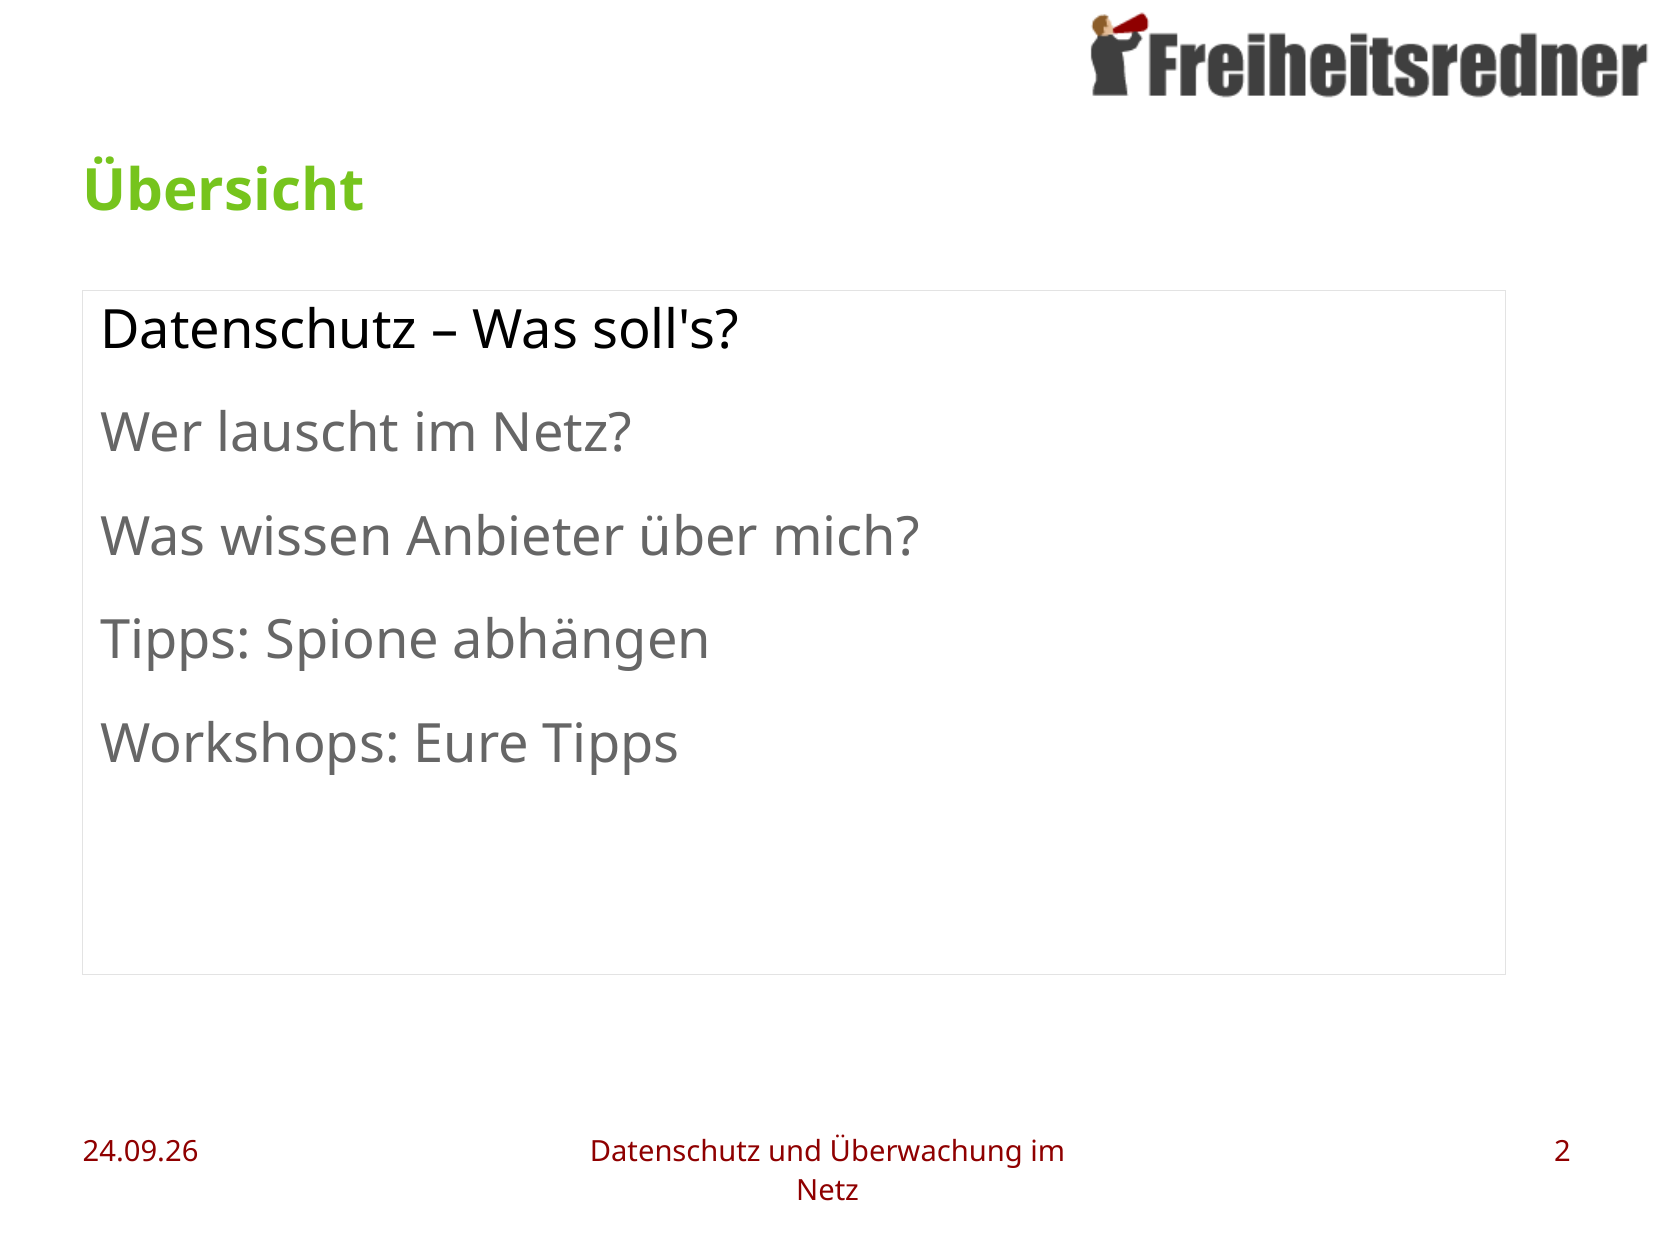

# Übersicht
Datenschutz – Was soll's?
Wer lauscht im Netz?
Was wissen Anbieter über mich?
Tipps: Spione abhängen
Workshops: Eure Tipps
Überwachungsmaßnahmen
2